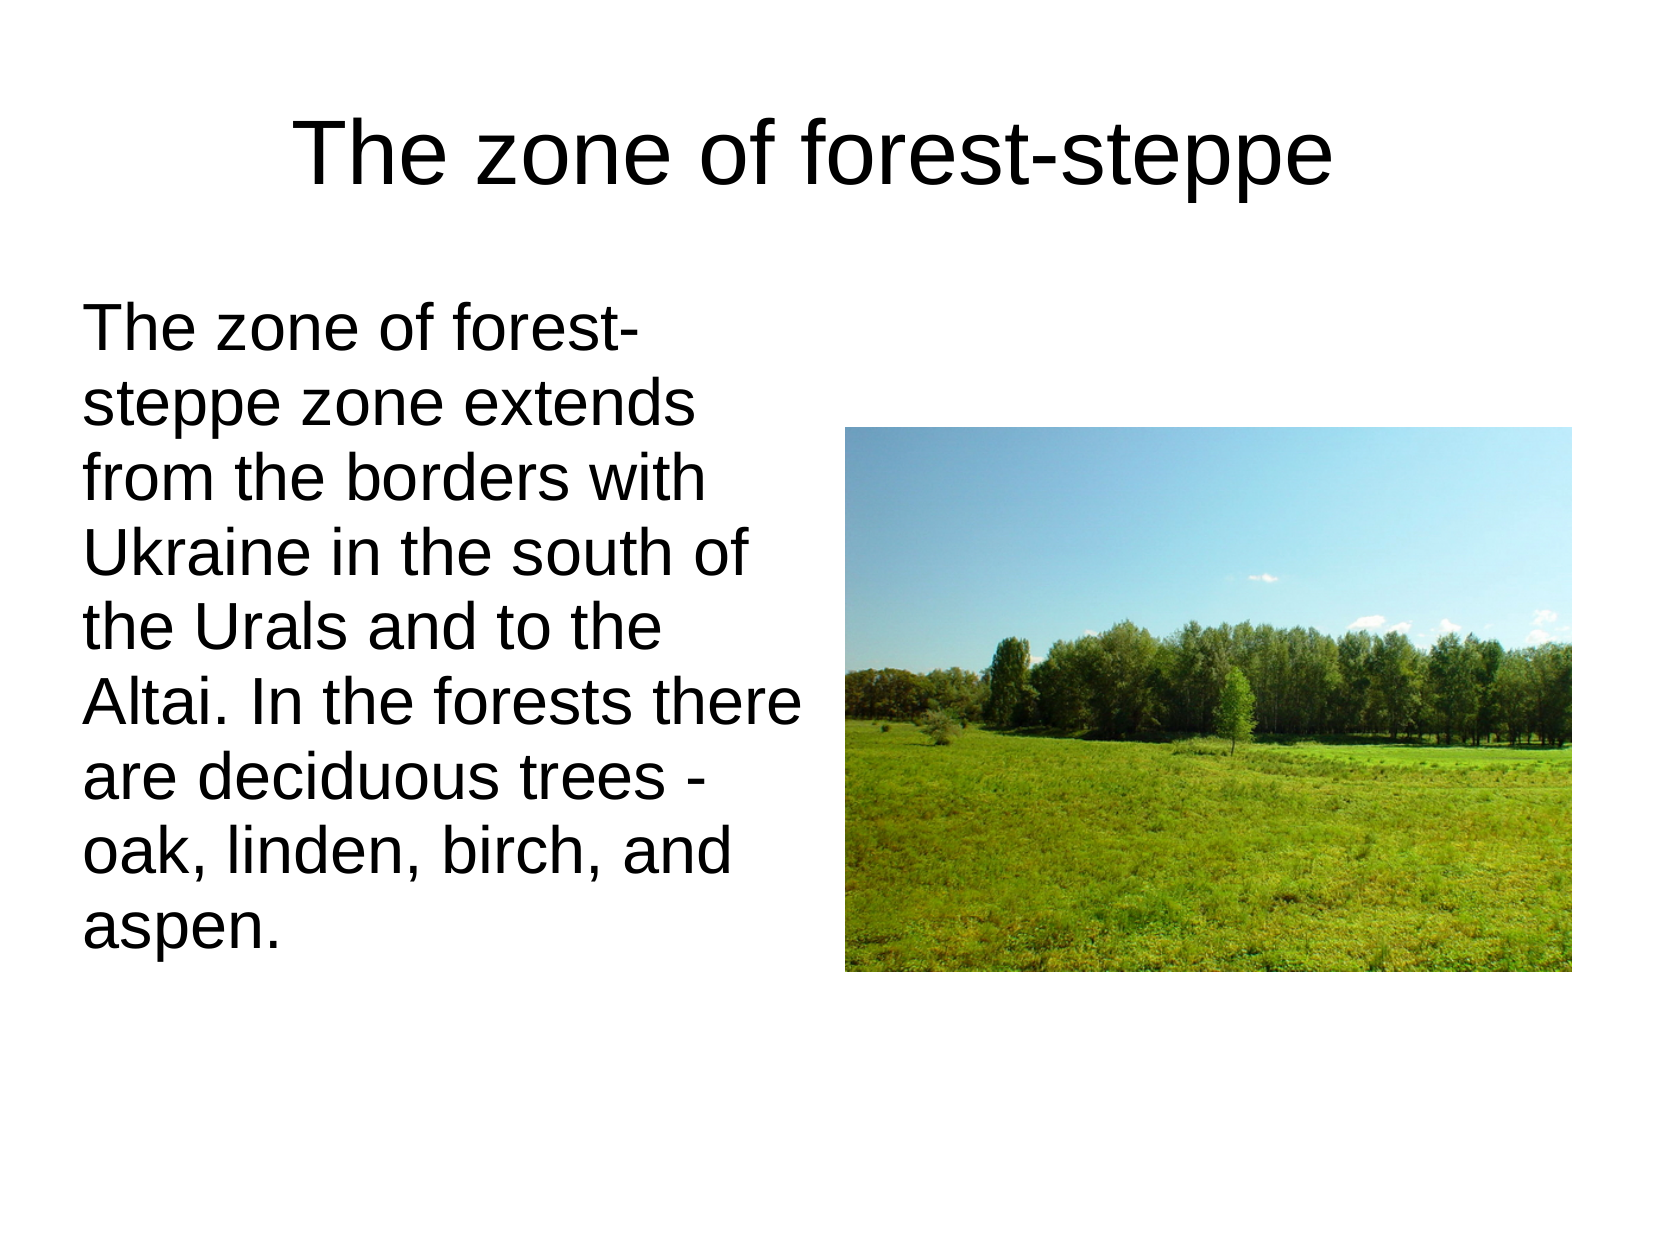

# The zone of forest-steppe
The zone of forest-steppe zone extends from the borders with Ukraine in the south of the Urals and to the Altai. In the forests there are deciduous trees - oak, linden, birch, and aspen.